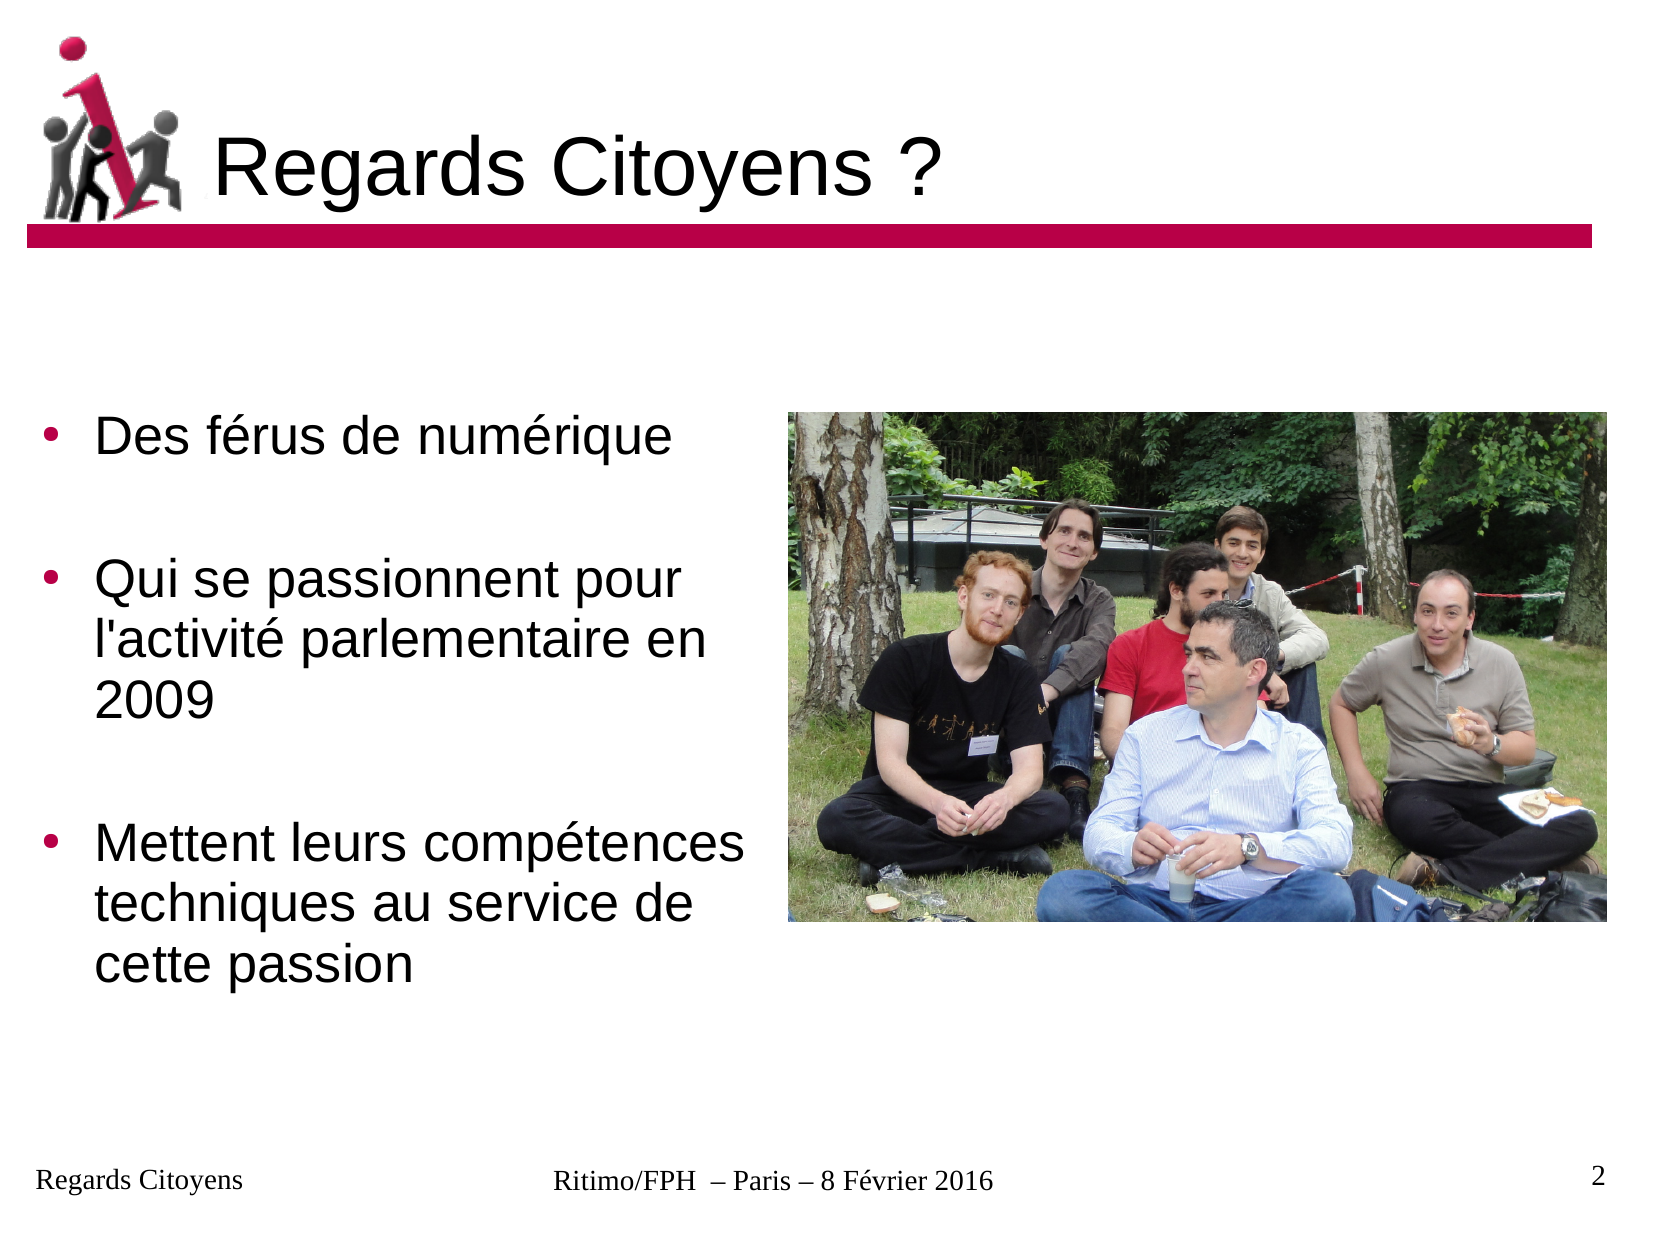

# Regards Citoyens ?
Des férus de numérique
Qui se passionnent pour l'activité parlementaire en 2009
Mettent leurs compétences techniques au service de cette passion
2